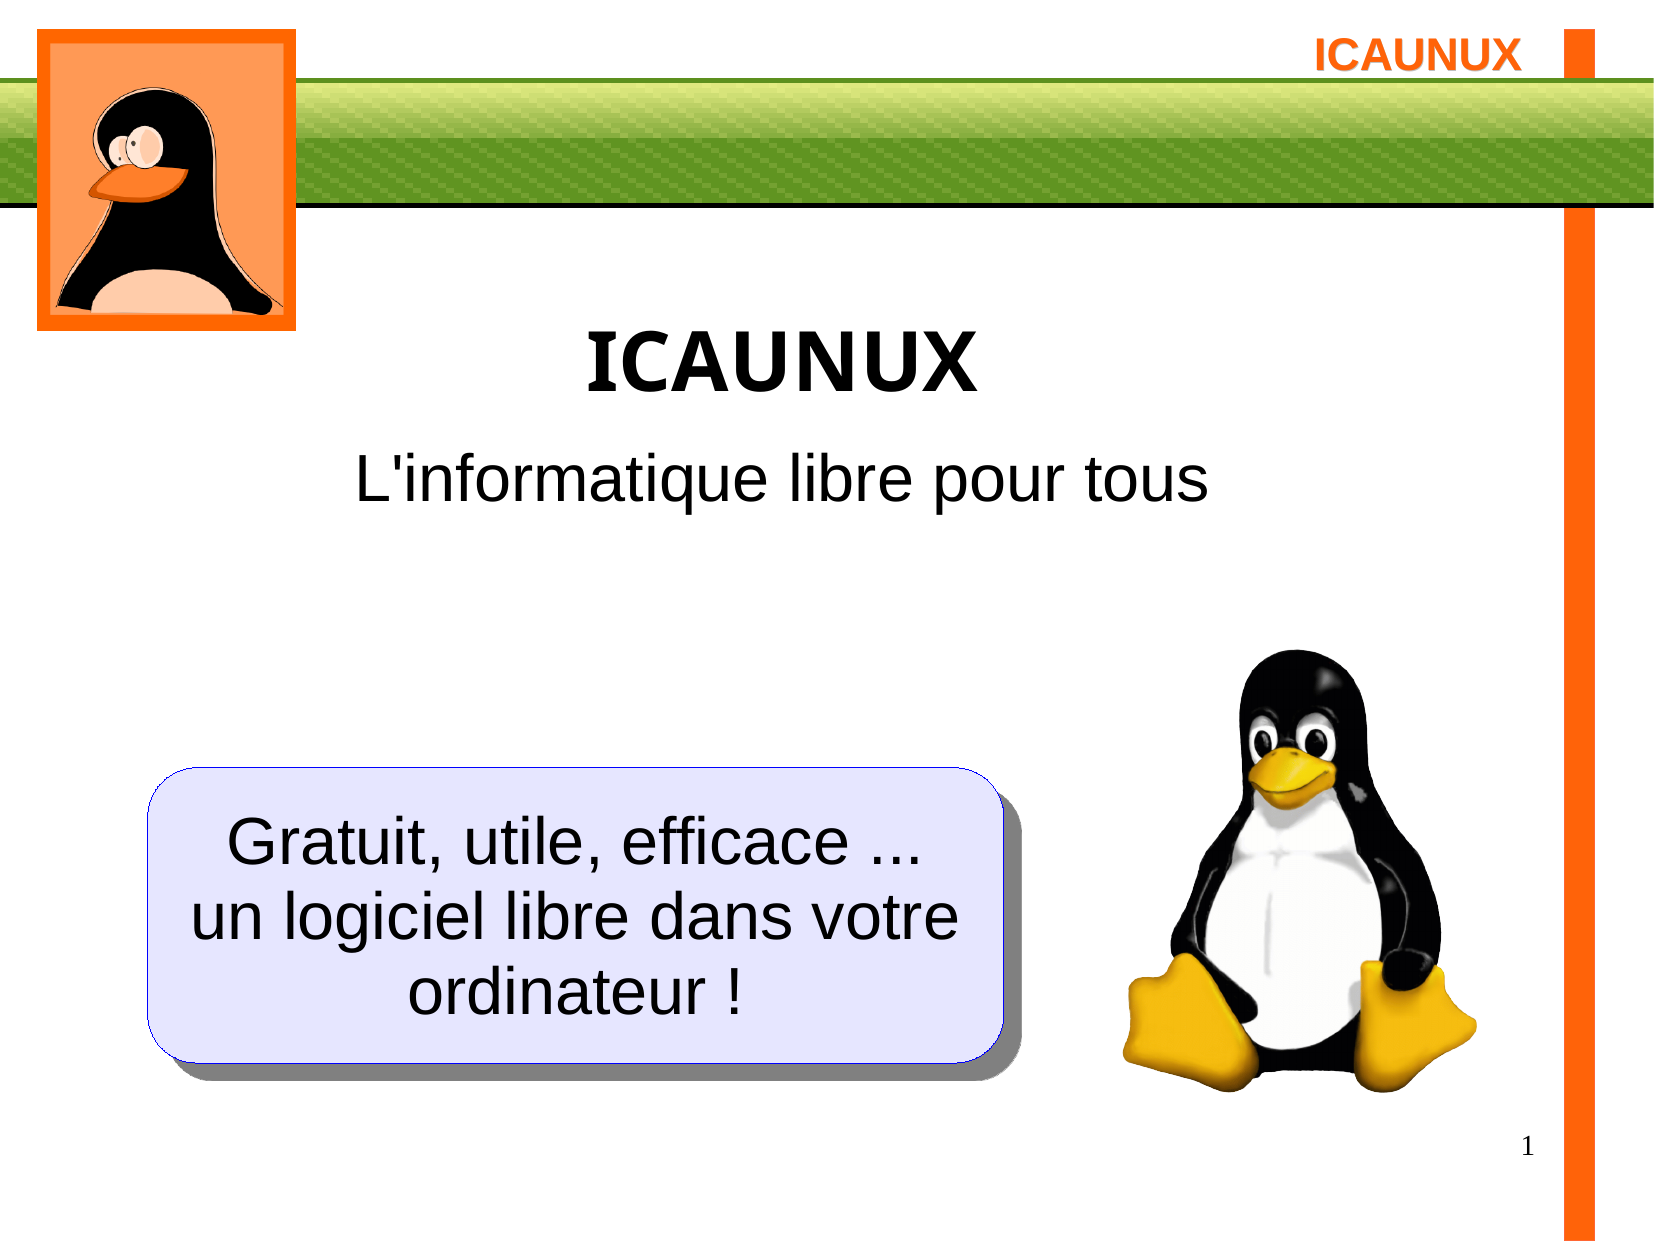

ICAUNUX
L'informatique libre pour tous
Gratuit, utile, efficace ...
un logiciel libre dans votre ordinateur !
1